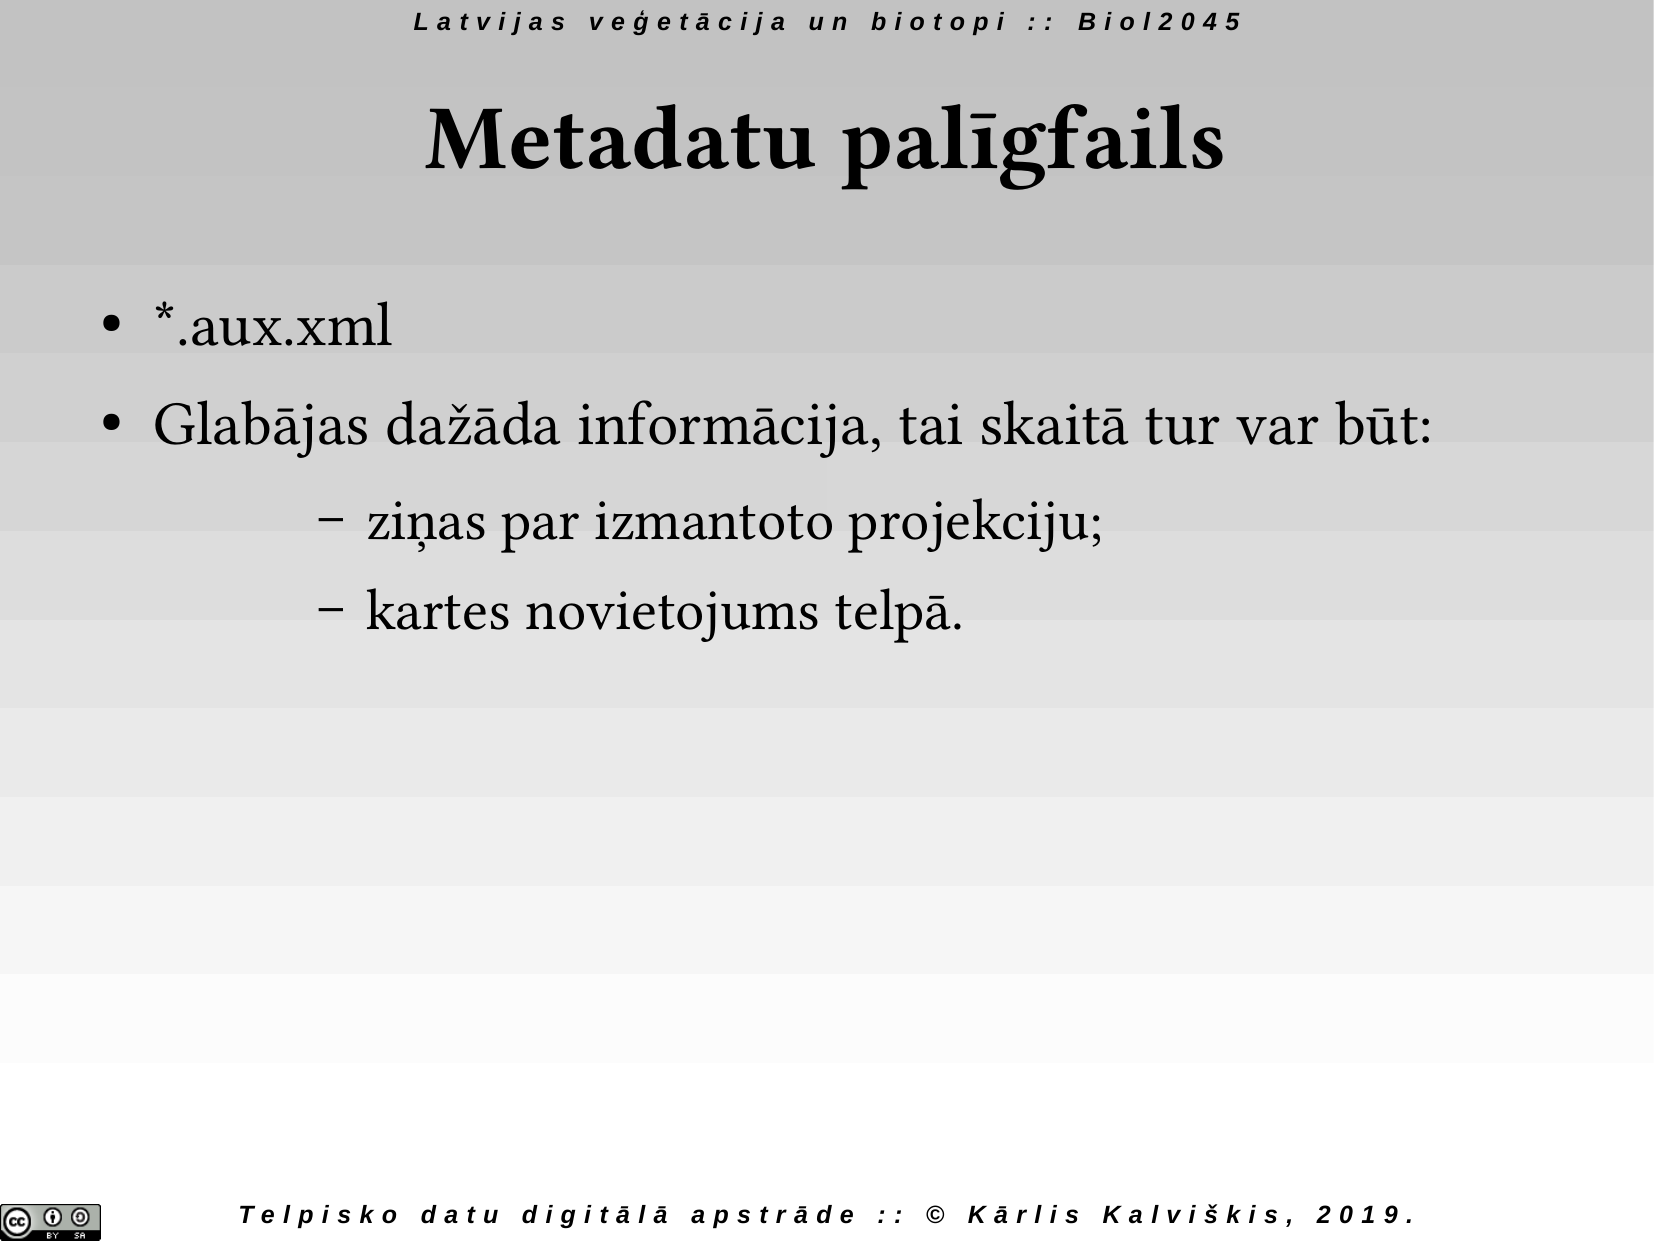

# Metadatu palīgfails
*.aux.xml
Glabājas dažāda informācija, tai skaitā tur var būt:
ziņas par izmantoto projekciju;
kartes novietojums telpā.